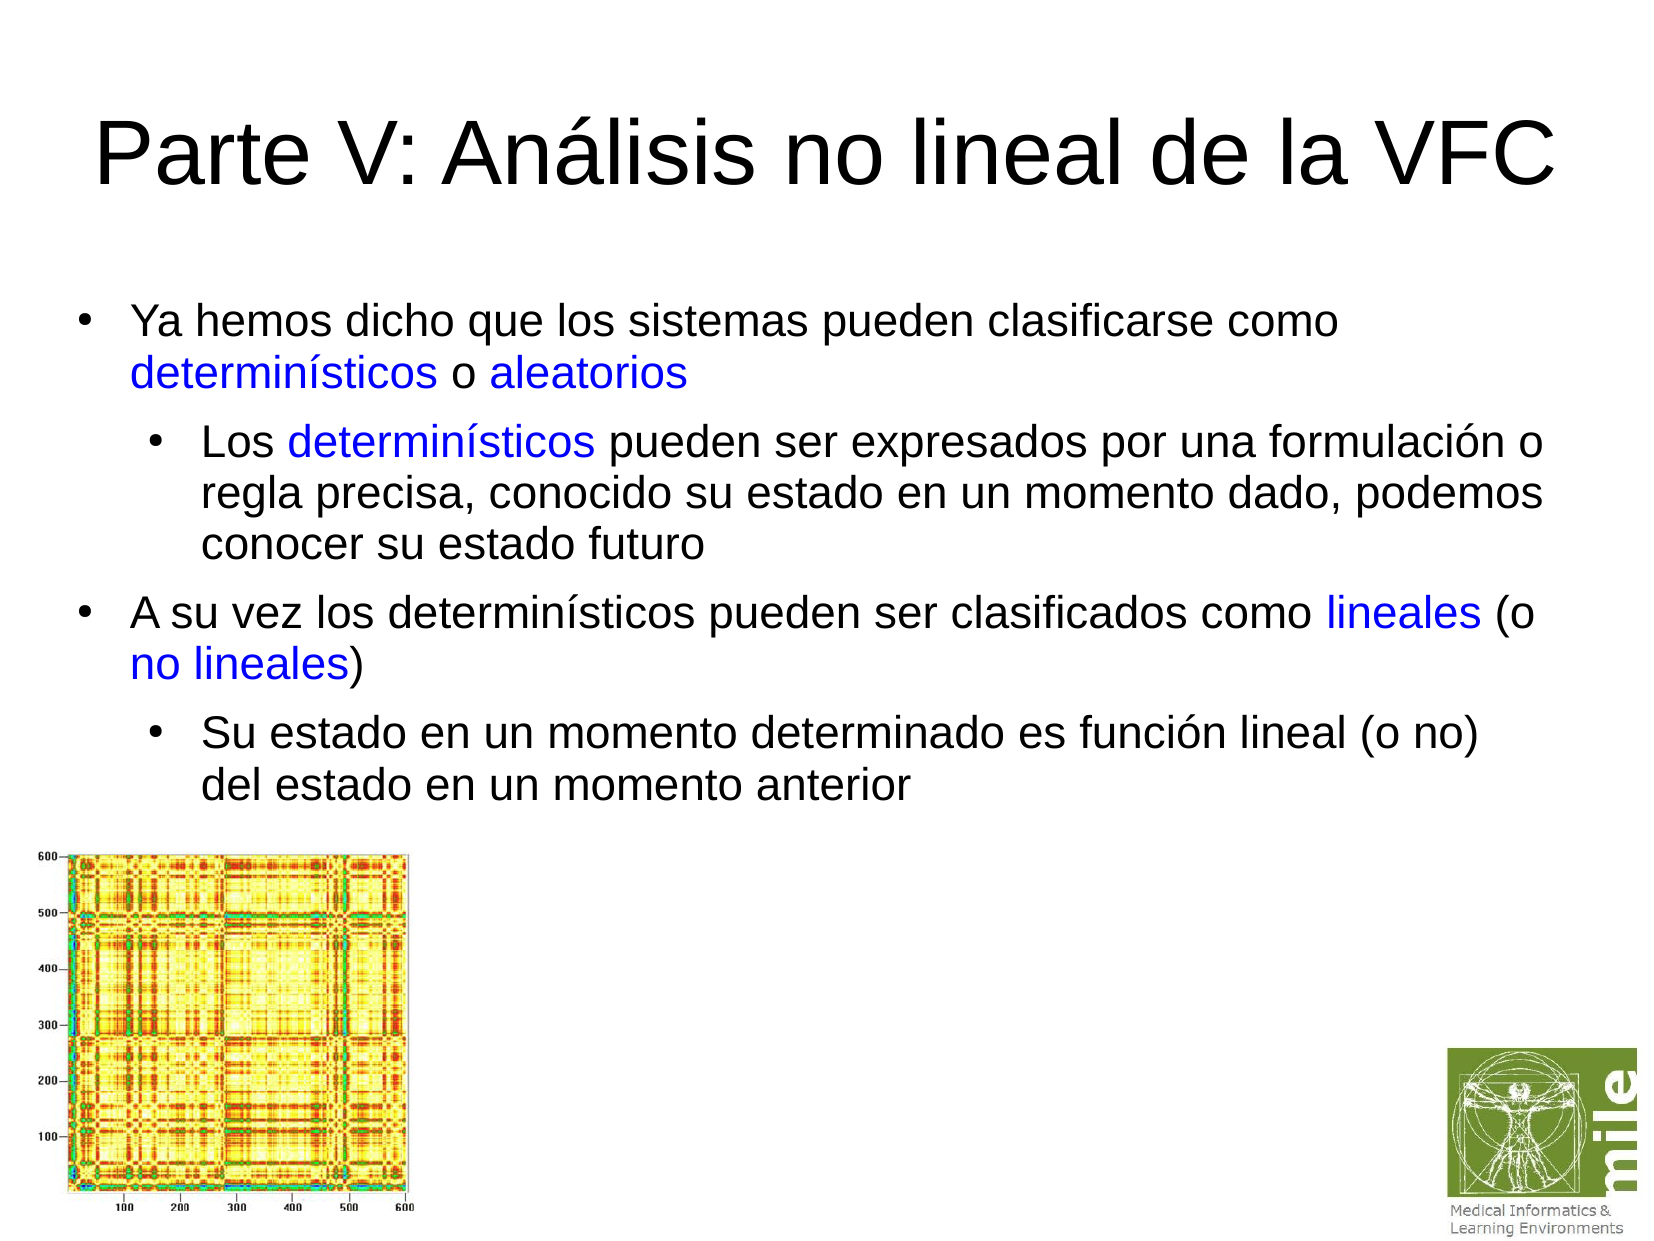

# Parte V: Análisis no lineal de la VFC
Ya hemos dicho que los sistemas pueden clasificarse como determinísticos o aleatorios
Los determinísticos pueden ser expresados por una formulación o regla precisa, conocido su estado en un momento dado, podemos conocer su estado futuro
A su vez los determinísticos pueden ser clasificados como lineales (o no lineales)
Su estado en un momento determinado es función lineal (o no) del estado en un momento anterior